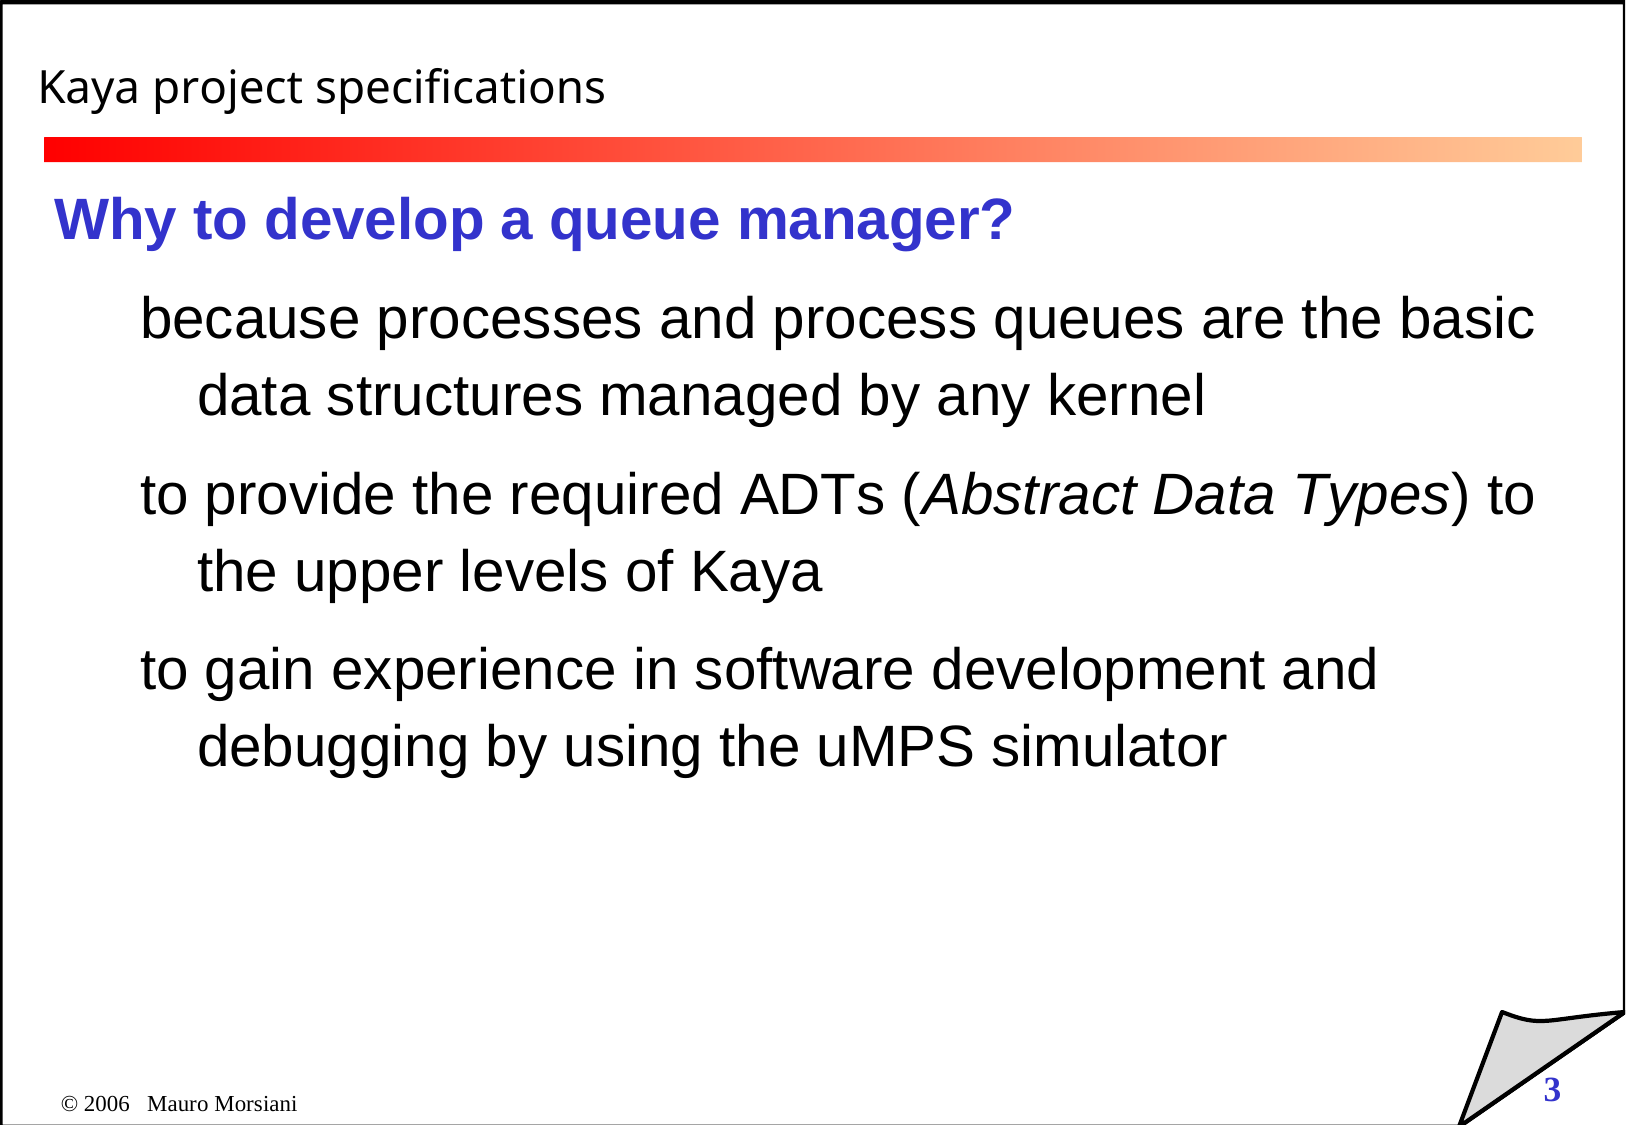

# Kaya project specifications
Why to develop a queue manager?
because processes and process queues are the basic data structures managed by any kernel
to provide the required ADTs (Abstract Data Types) to the upper levels of Kaya
to gain experience in software development and debugging by using the uMPS simulator